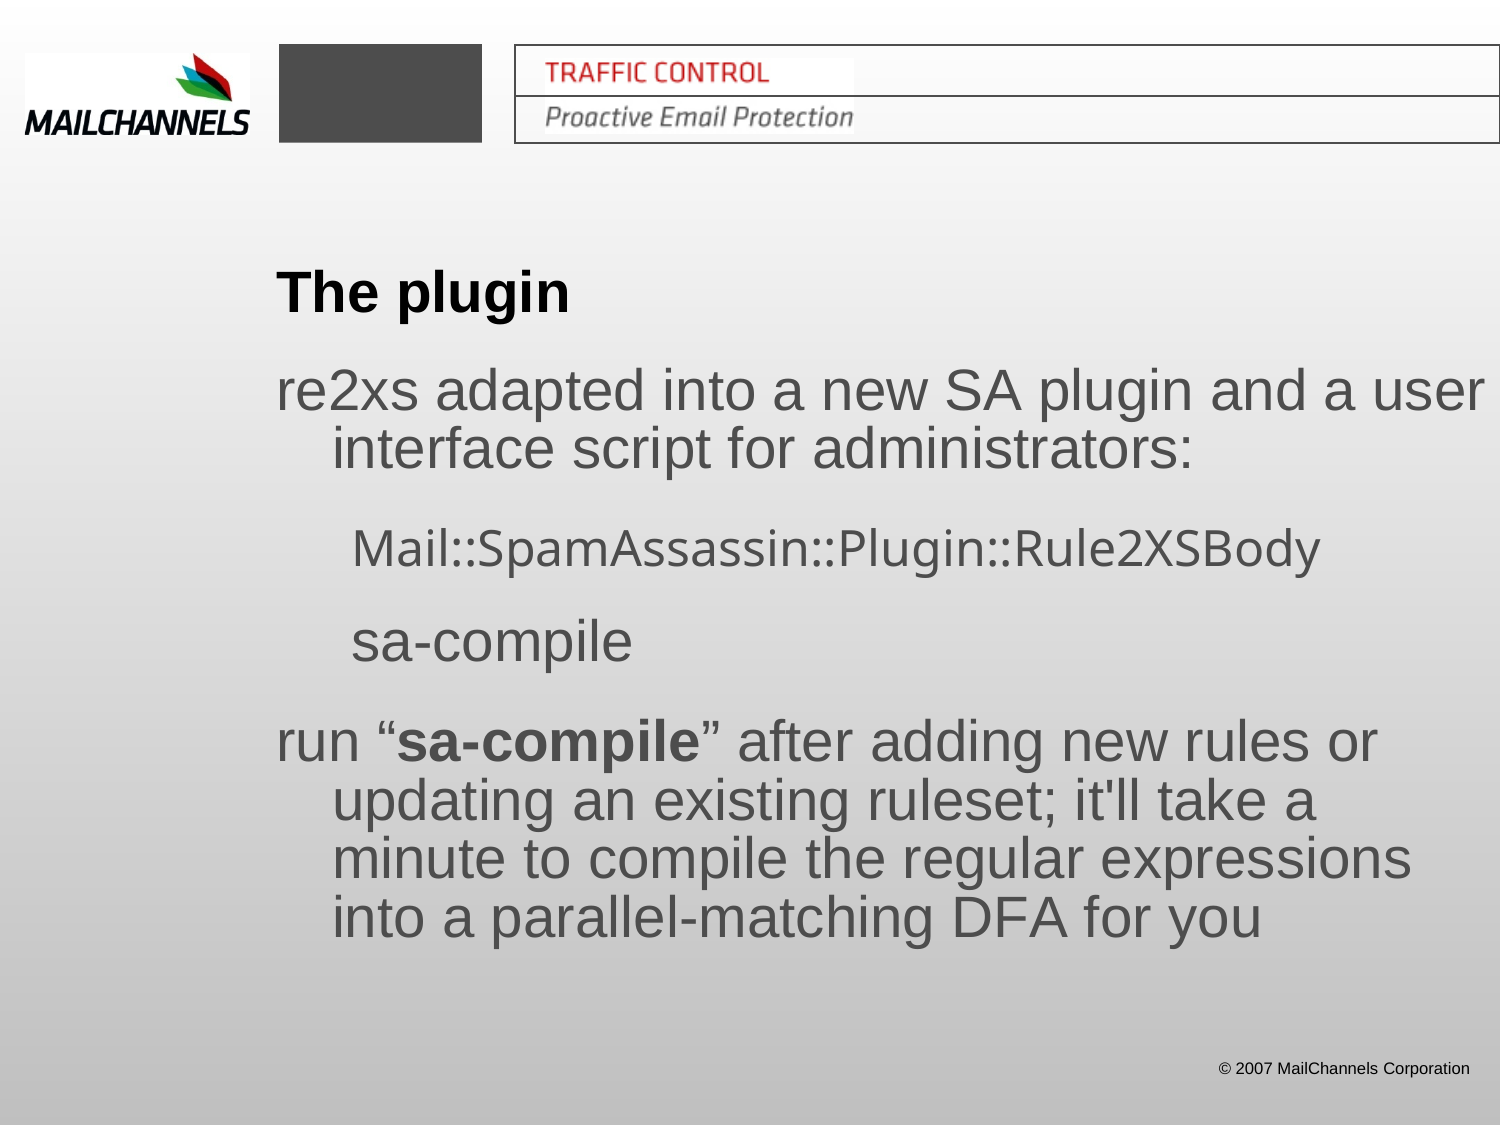

# The plugin
re2xs adapted into a new SA plugin and a user interface script for administrators:
Mail::SpamAssassin::Plugin::Rule2XSBody
sa-compile
run “sa-compile” after adding new rules or updating an existing ruleset; it'll take a minute to compile the regular expressions into a parallel-matching DFA for you